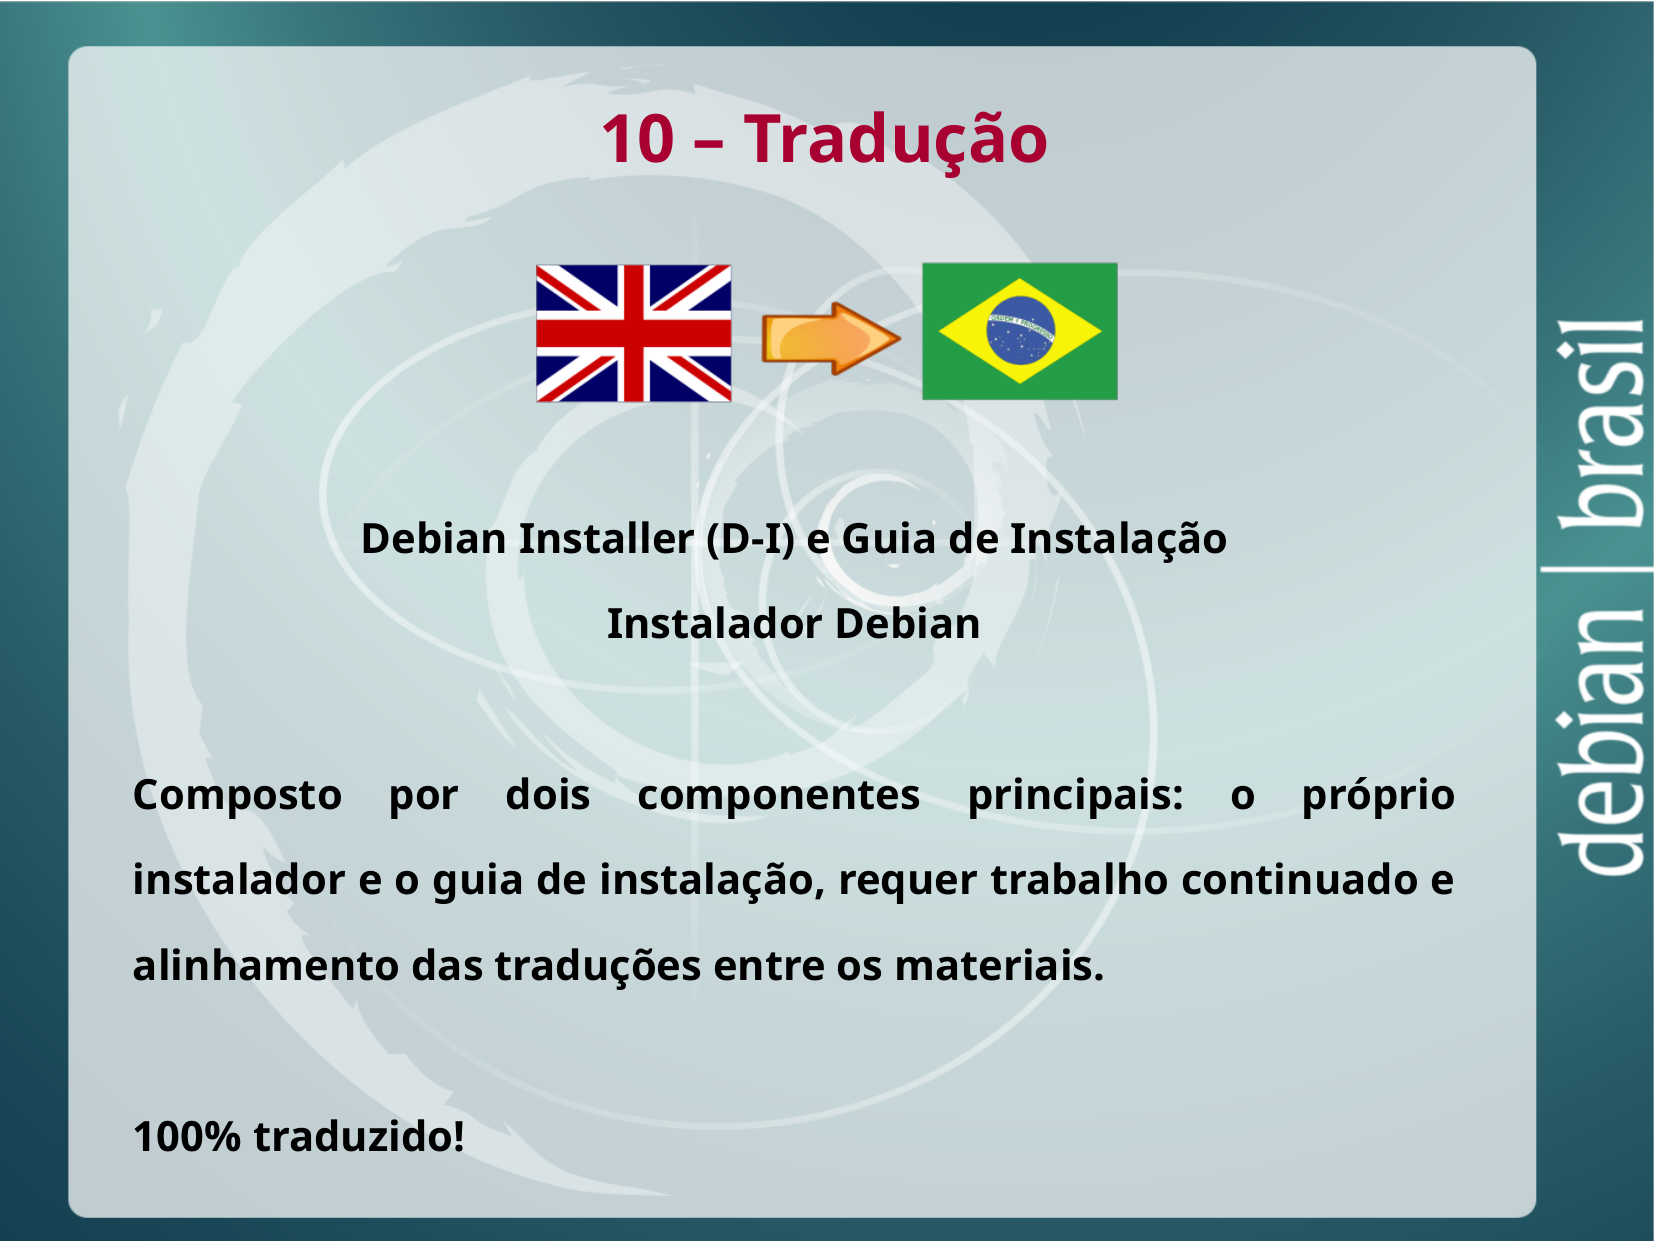

10 – Tradução
Debian Installer (D-I) e Guia de Instalação
Instalador Debian
Composto por dois componentes principais: o próprio instalador e o guia de instalação, requer trabalho continuado e alinhamento das traduções entre os materiais.
100% traduzido!